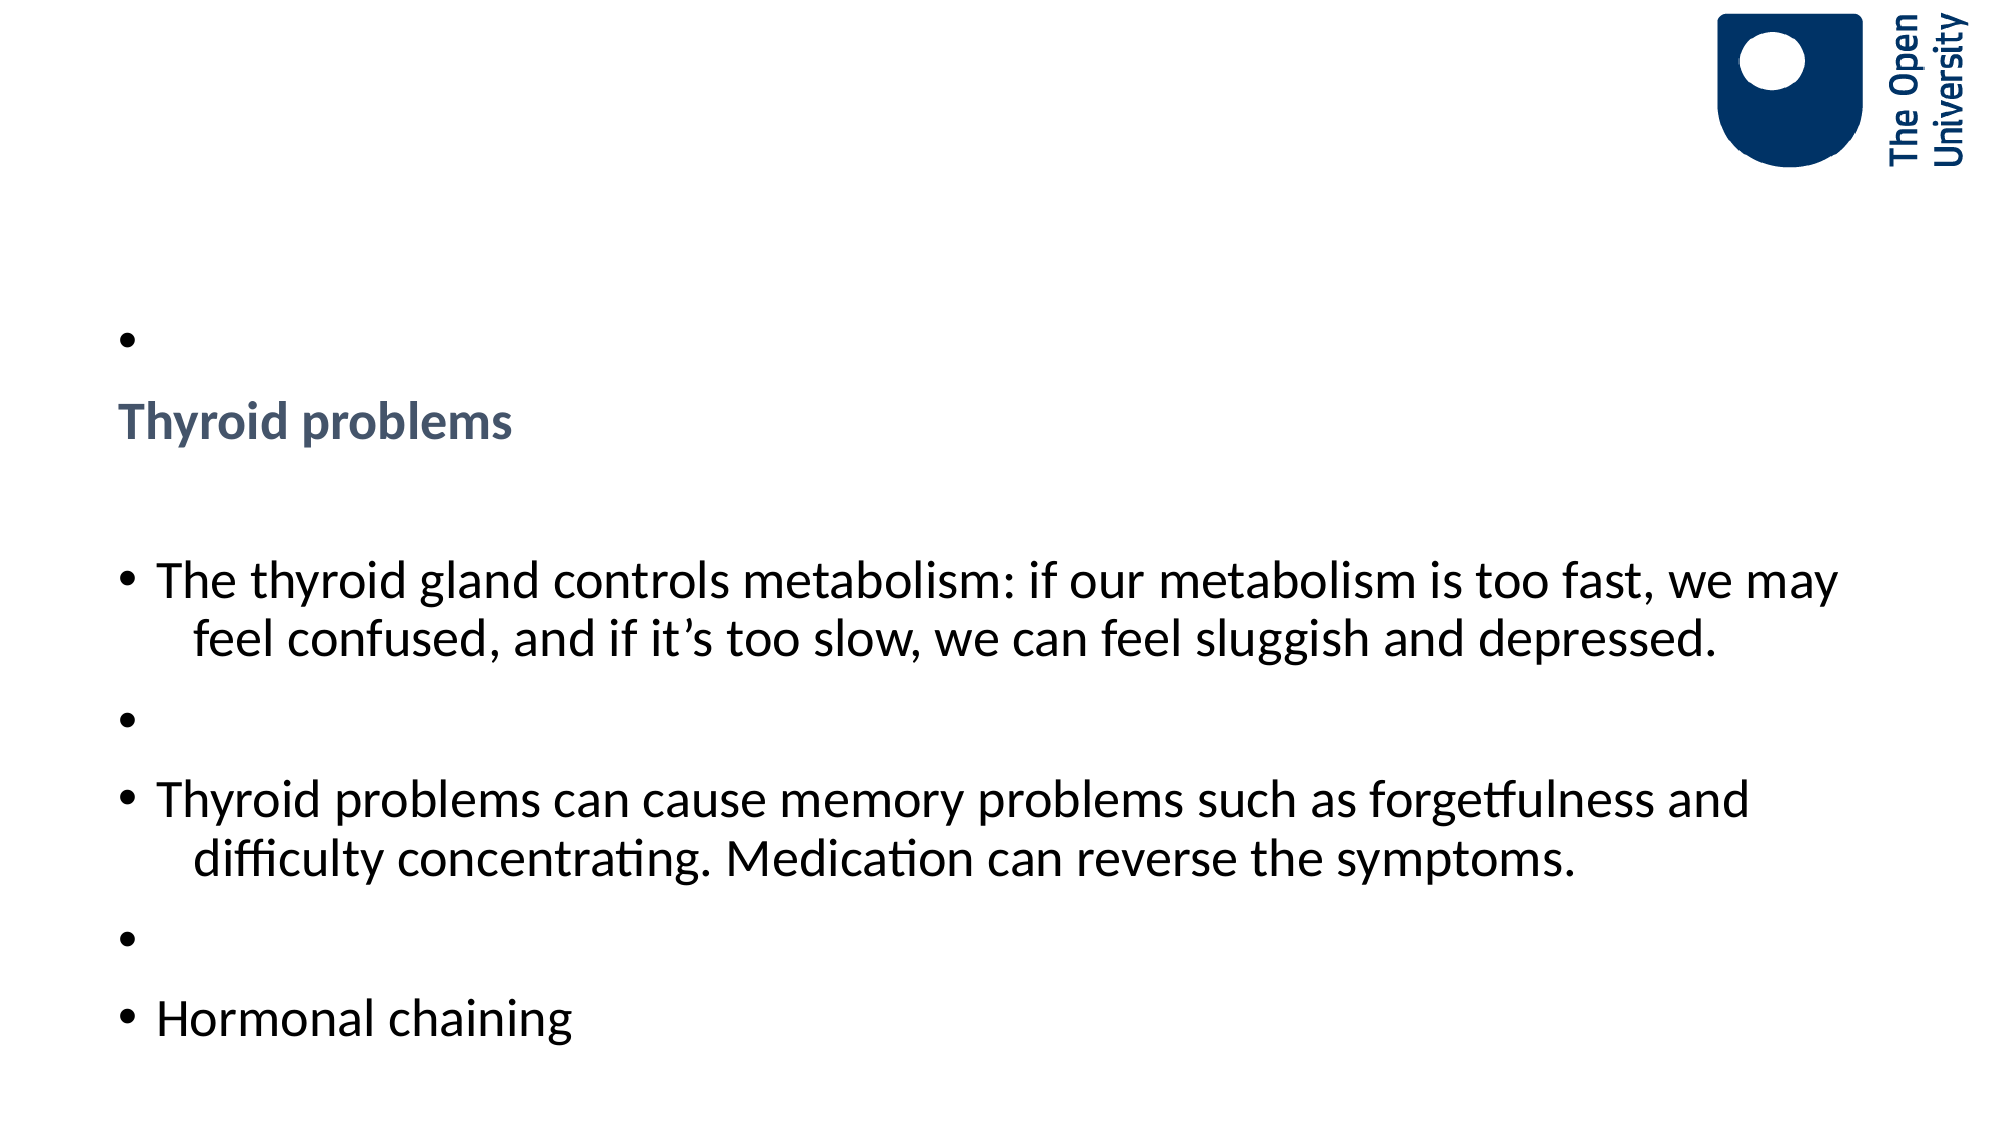

# Thyroid problems
The thyroid gland controls metabolism: if our metabolism is too fast, we may feel confused, and if it’s too slow, we can feel sluggish and depressed.
Thyroid problems can cause memory problems such as forgetfulness and difficulty concentrating. Medication can reverse the symptoms.
Hormonal chaining